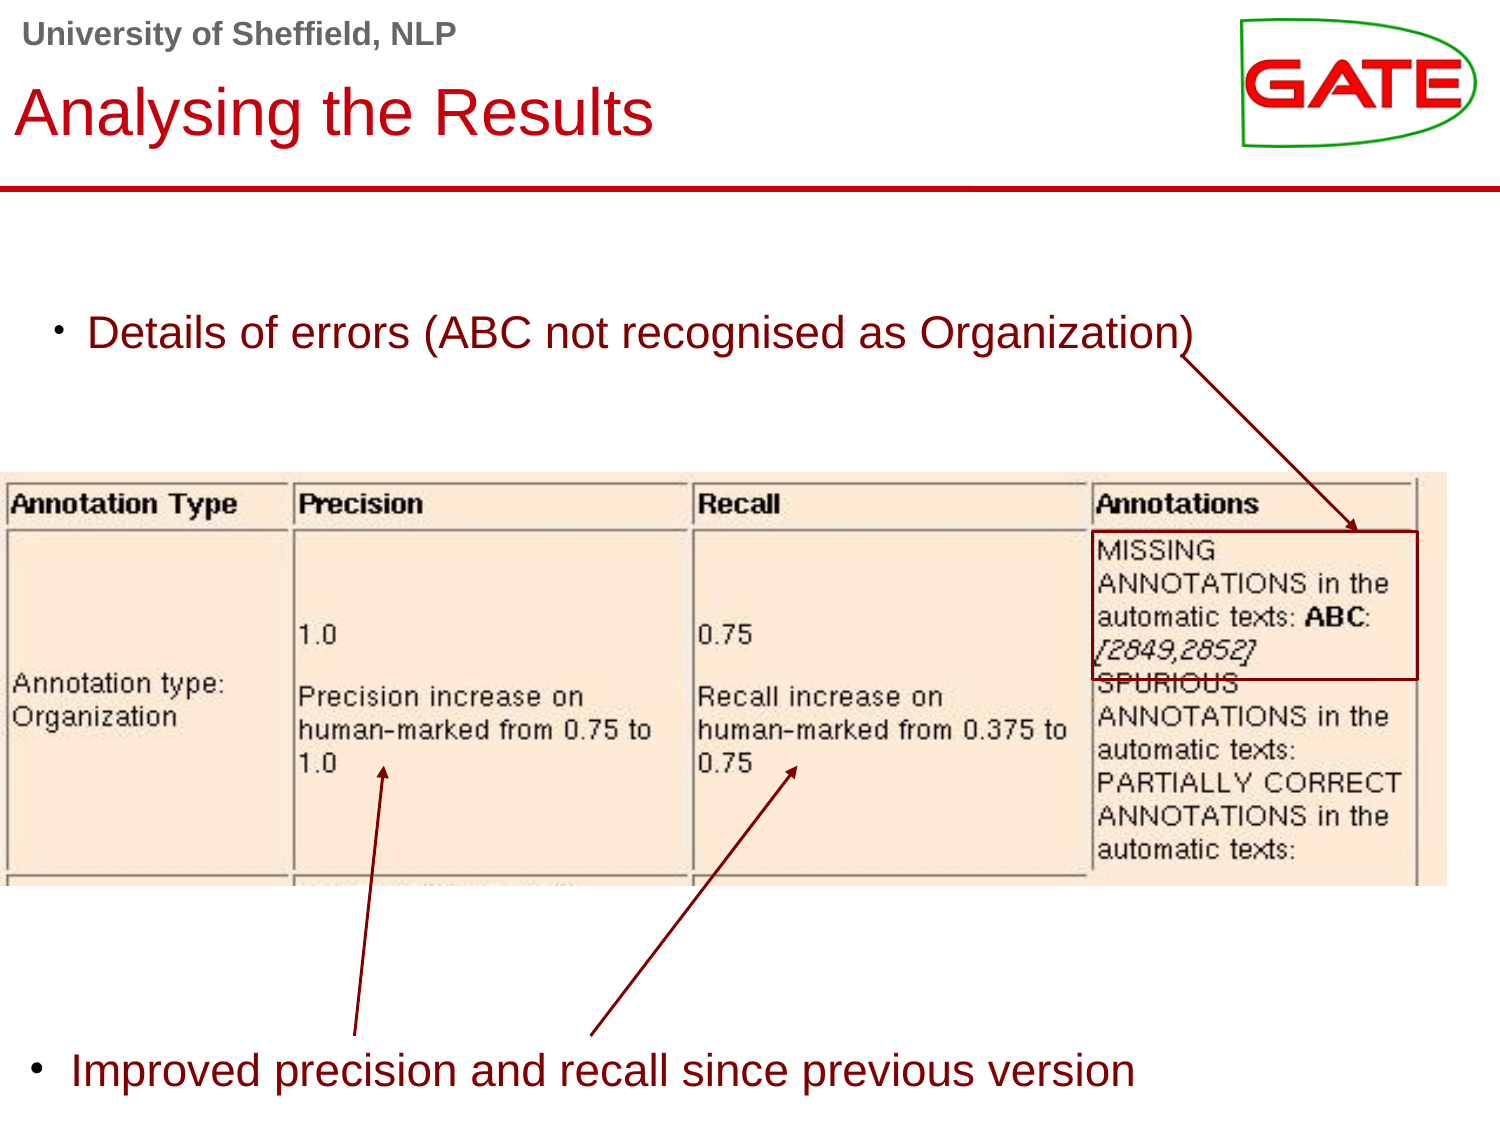

# Analysing the Results
 Details of errors (ABC not recognised as Organization)
 Improved precision and recall since previous version